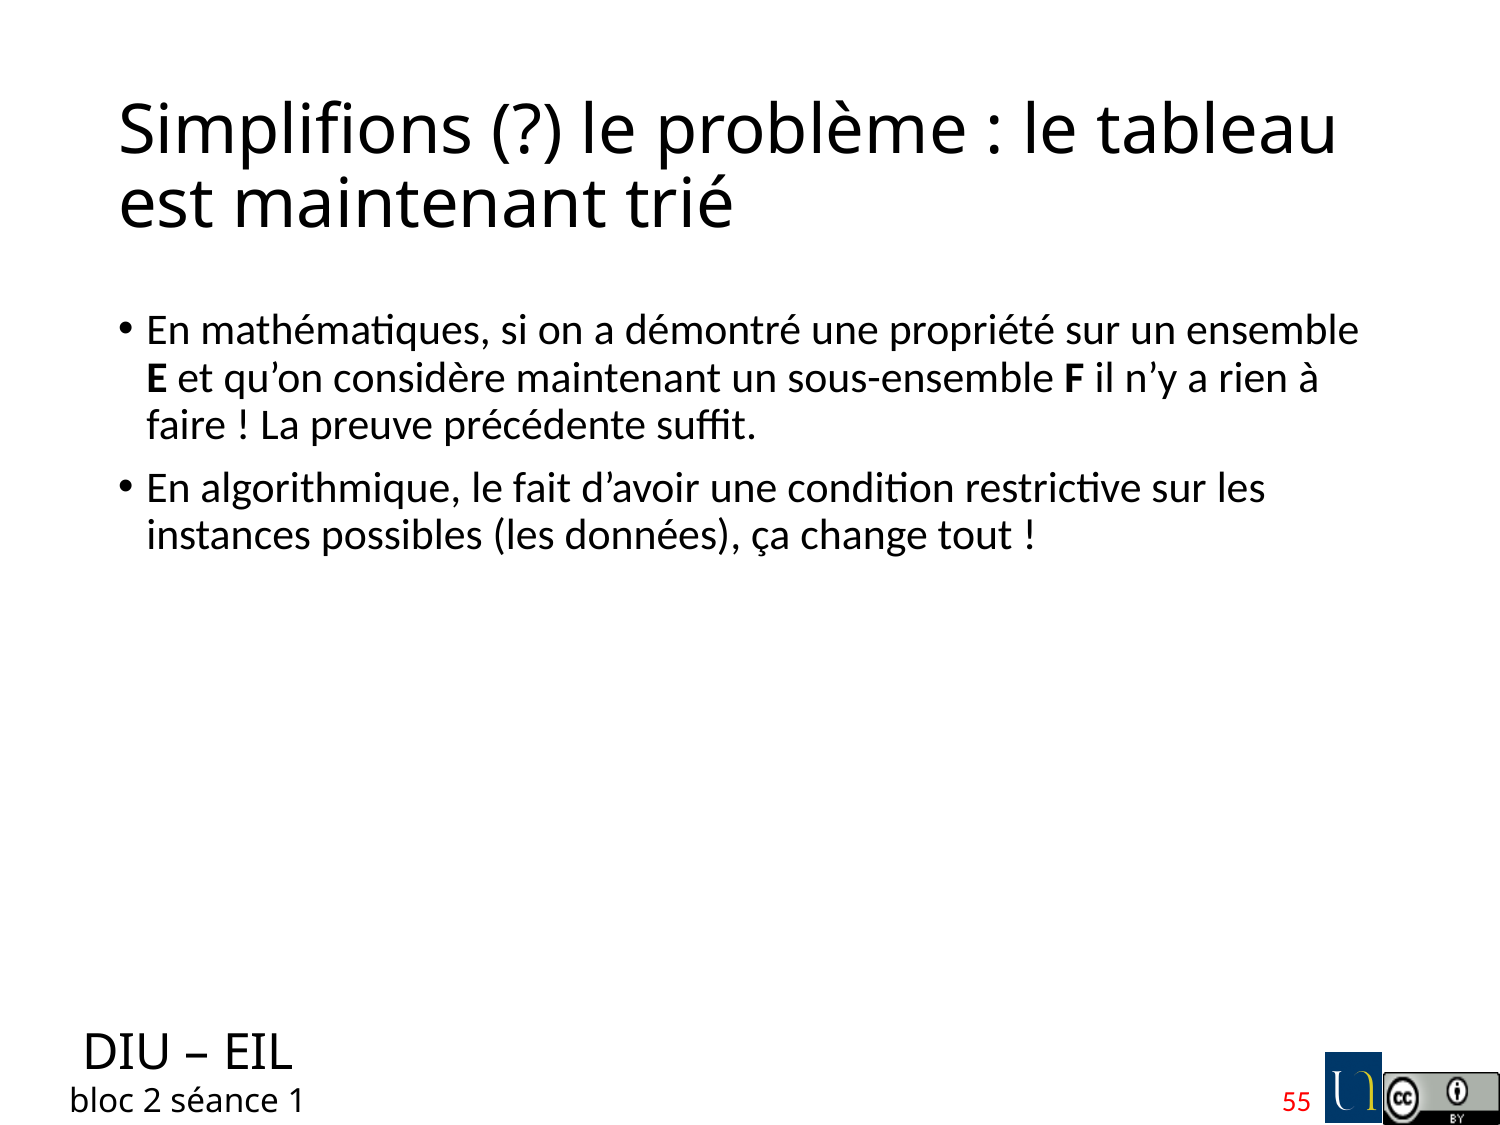

# Simplifions (?) le problème : le tableau est maintenant trié
En mathématiques, si on a démontré une propriété sur un ensemble E et qu’on considère maintenant un sous-ensemble F il n’y a rien à faire ! La preuve précédente suffit.
En algorithmique, le fait d’avoir une condition restrictive sur les instances possibles (les données), ça change tout !